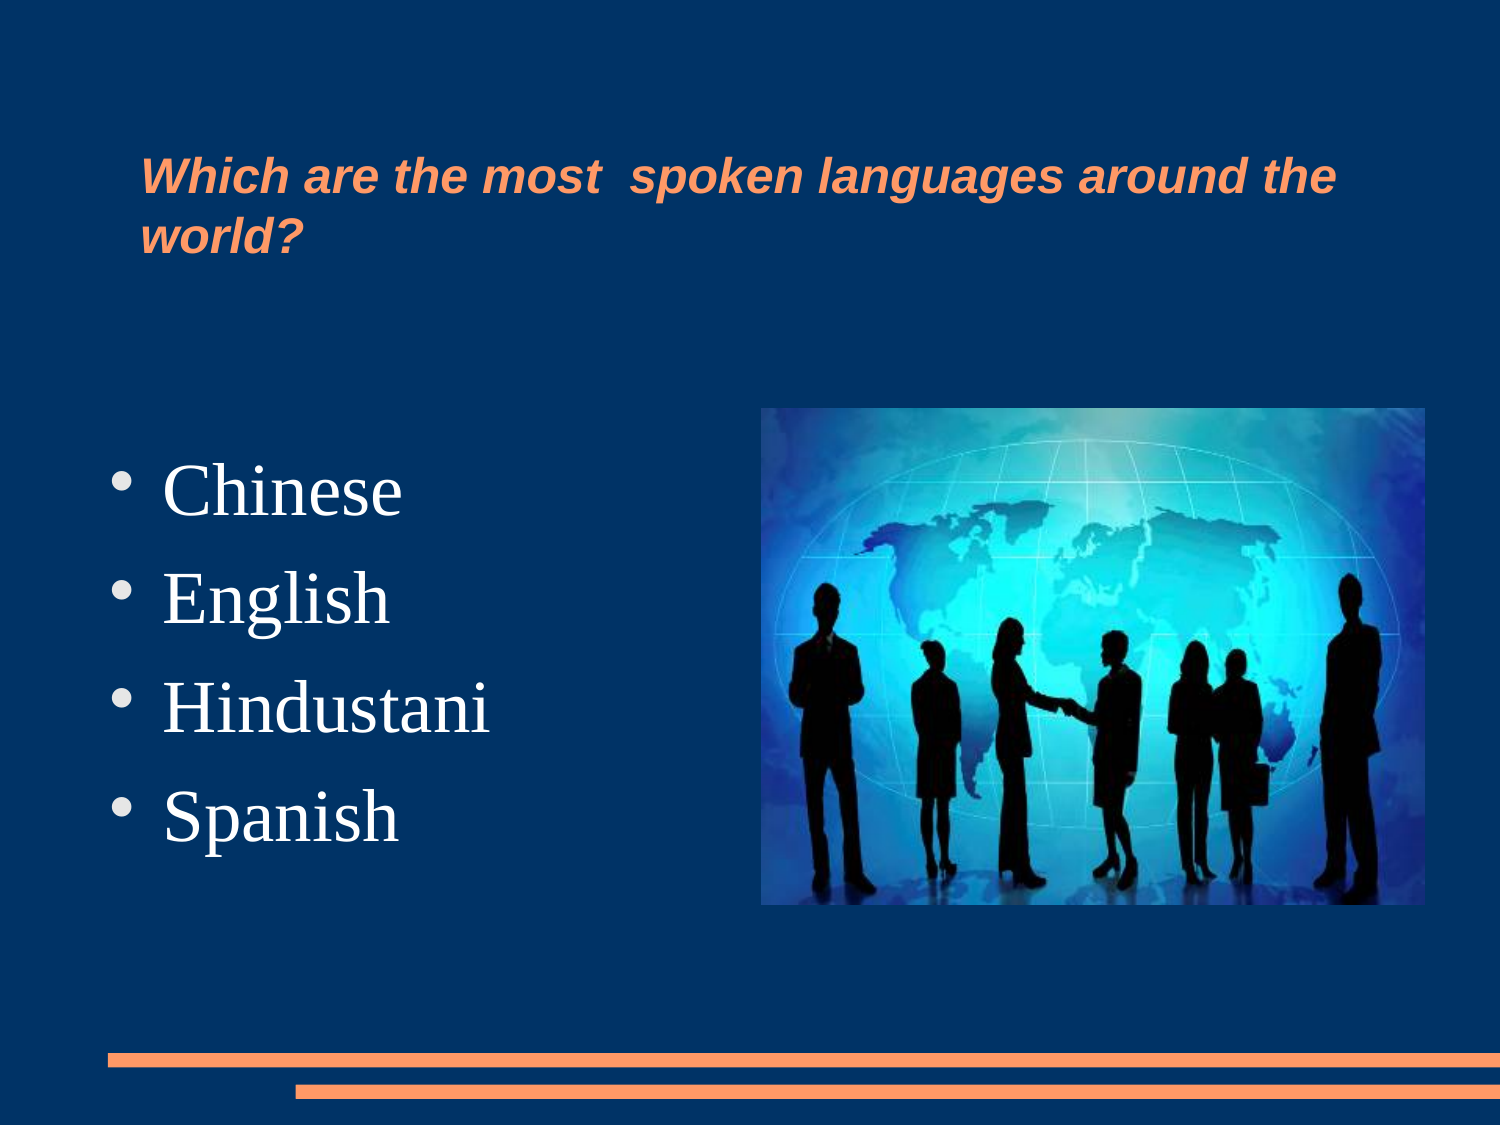

# Which are the most spoken languages around the world?
Chinese
English
Hindustani
Spanish